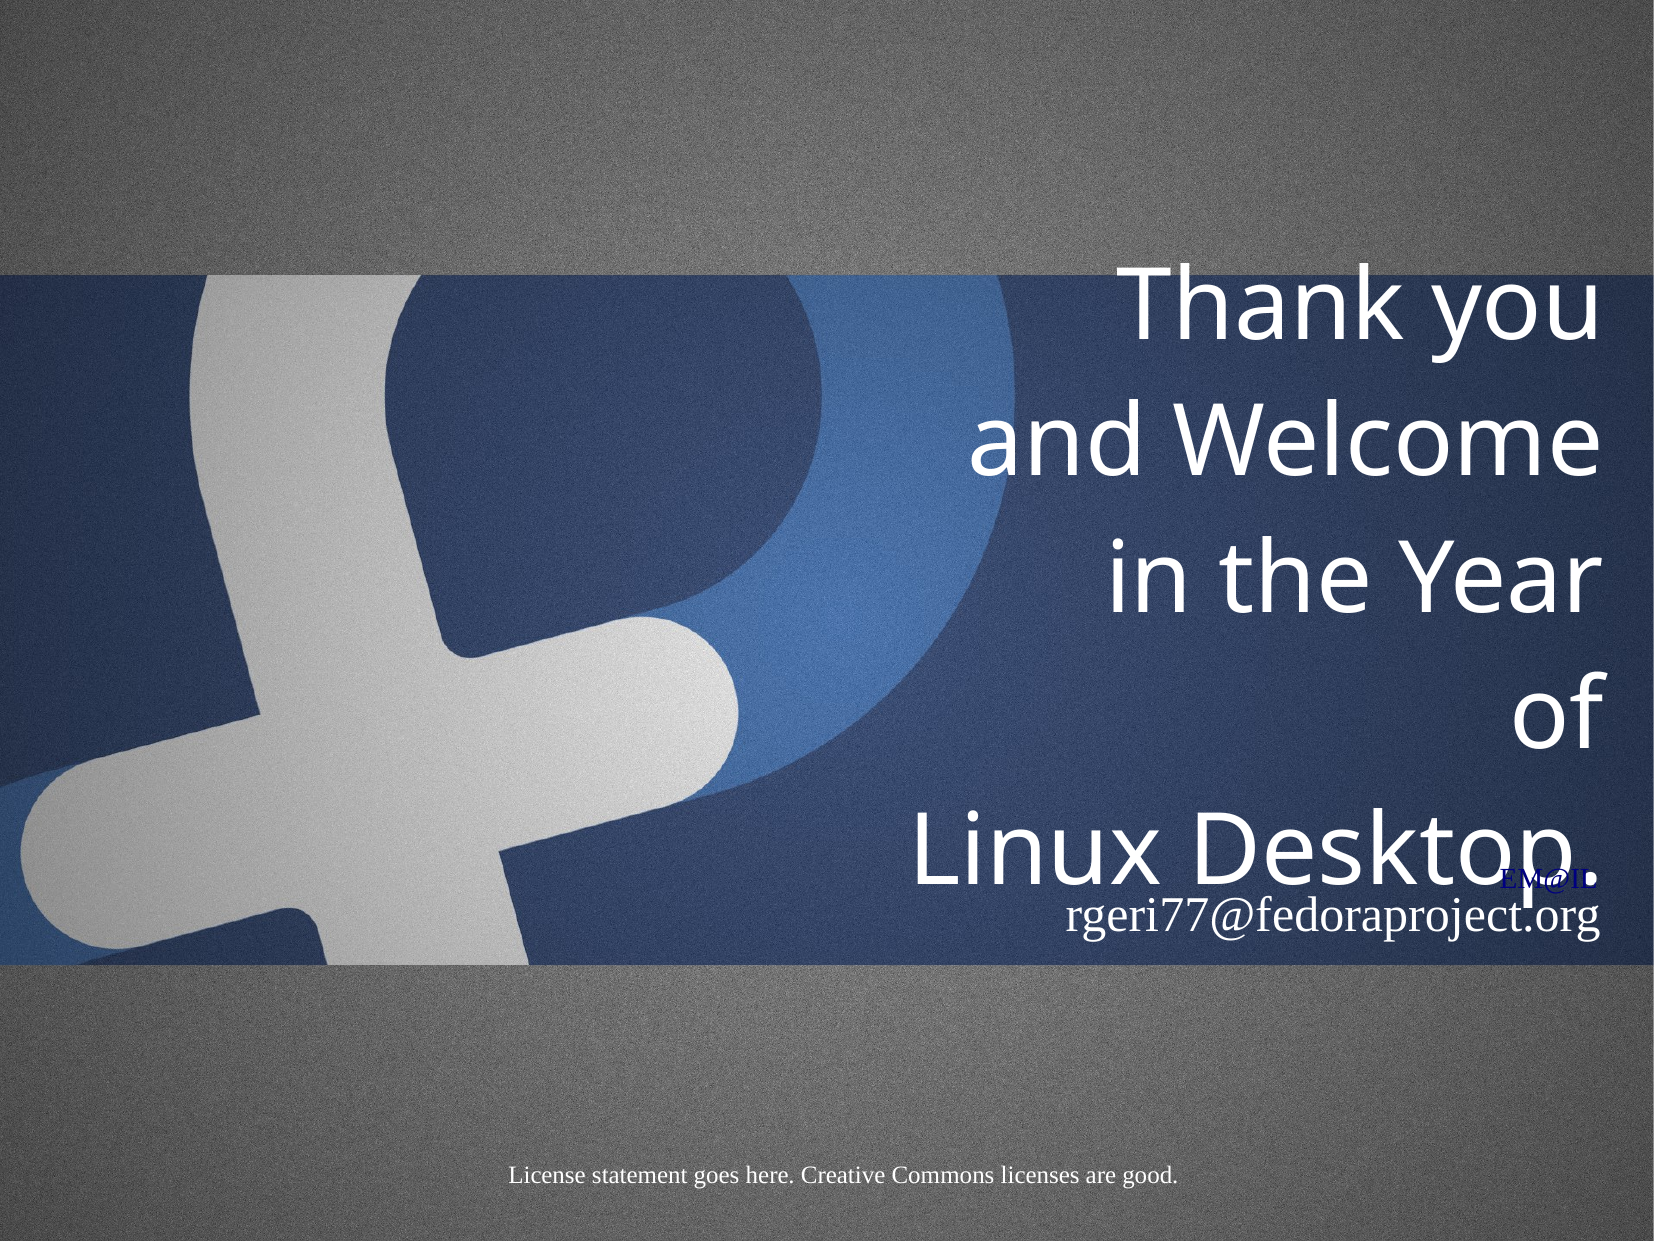

# Thank you and Welcome in the Year of Linux Desktop.
EM@IL
:
rgeri77@fedoraproject.org
License statement goes here. Creative Commons licenses are good.